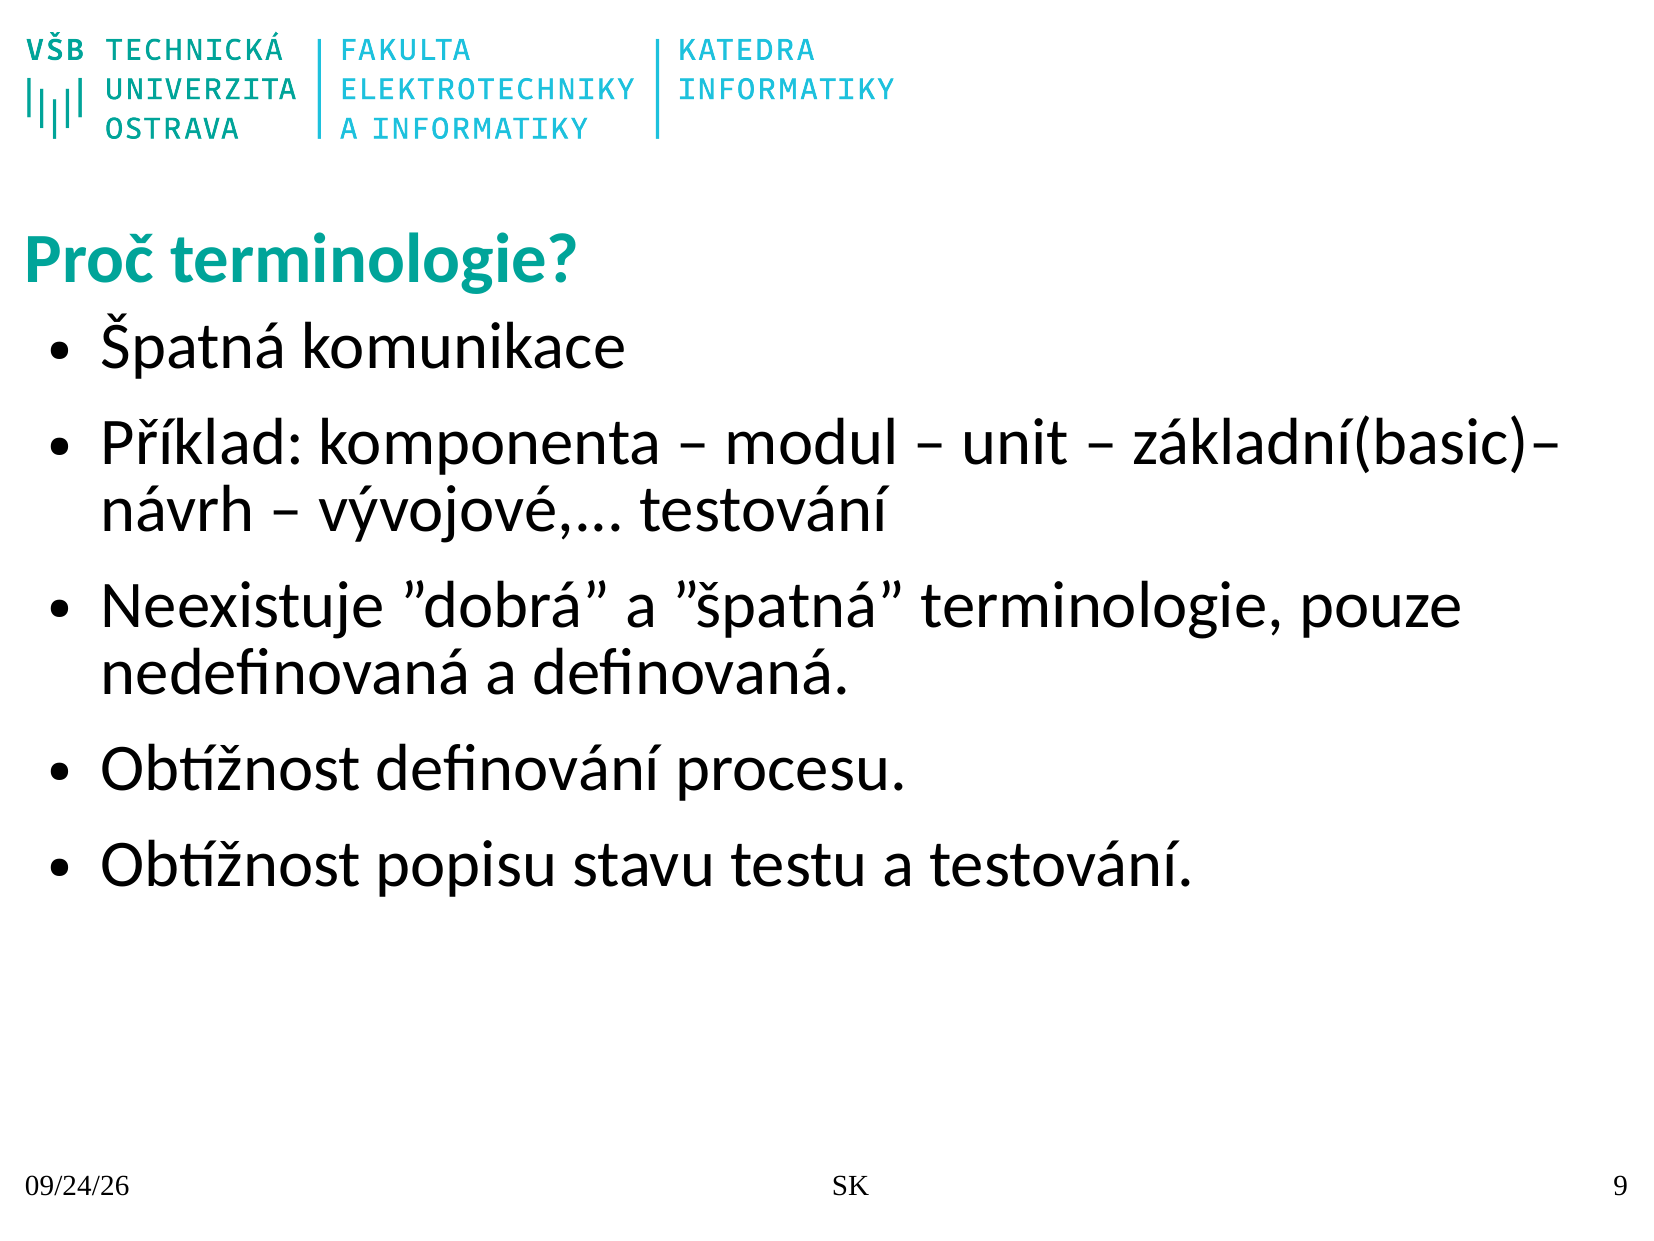

# Proč terminologie?
Špatná komunikace
Příklad: komponenta – modul – unit – základní(basic)– návrh – vývojové,... testování
Neexistuje ”dobrá” a ”špatná” terminologie, pouze nedefinovaná a definovaná.
Obtížnost definování procesu.
Obtížnost popisu stavu testu a testování.
SK
9